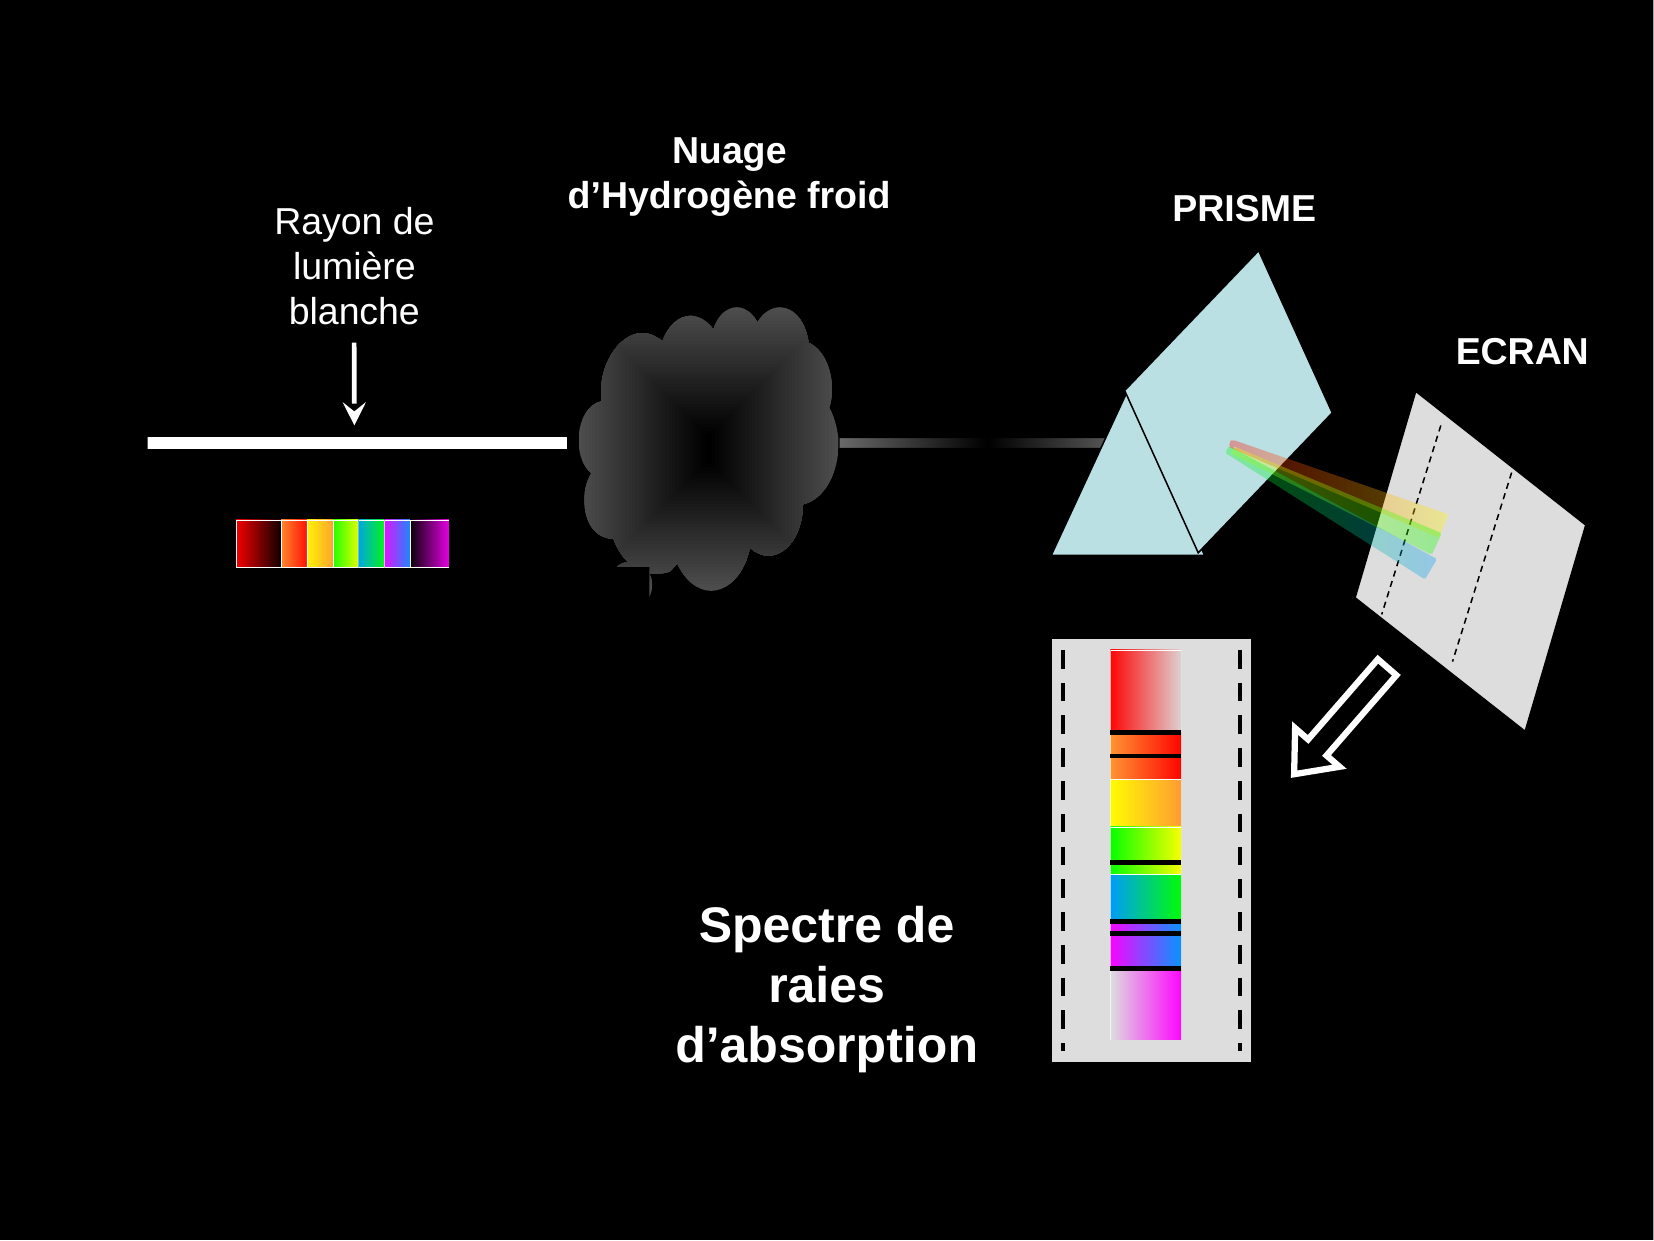

Nuage d’Hydrogène froid
PRISME
Rayon de lumière blanche
ECRAN
Spectre de raies d’absorption